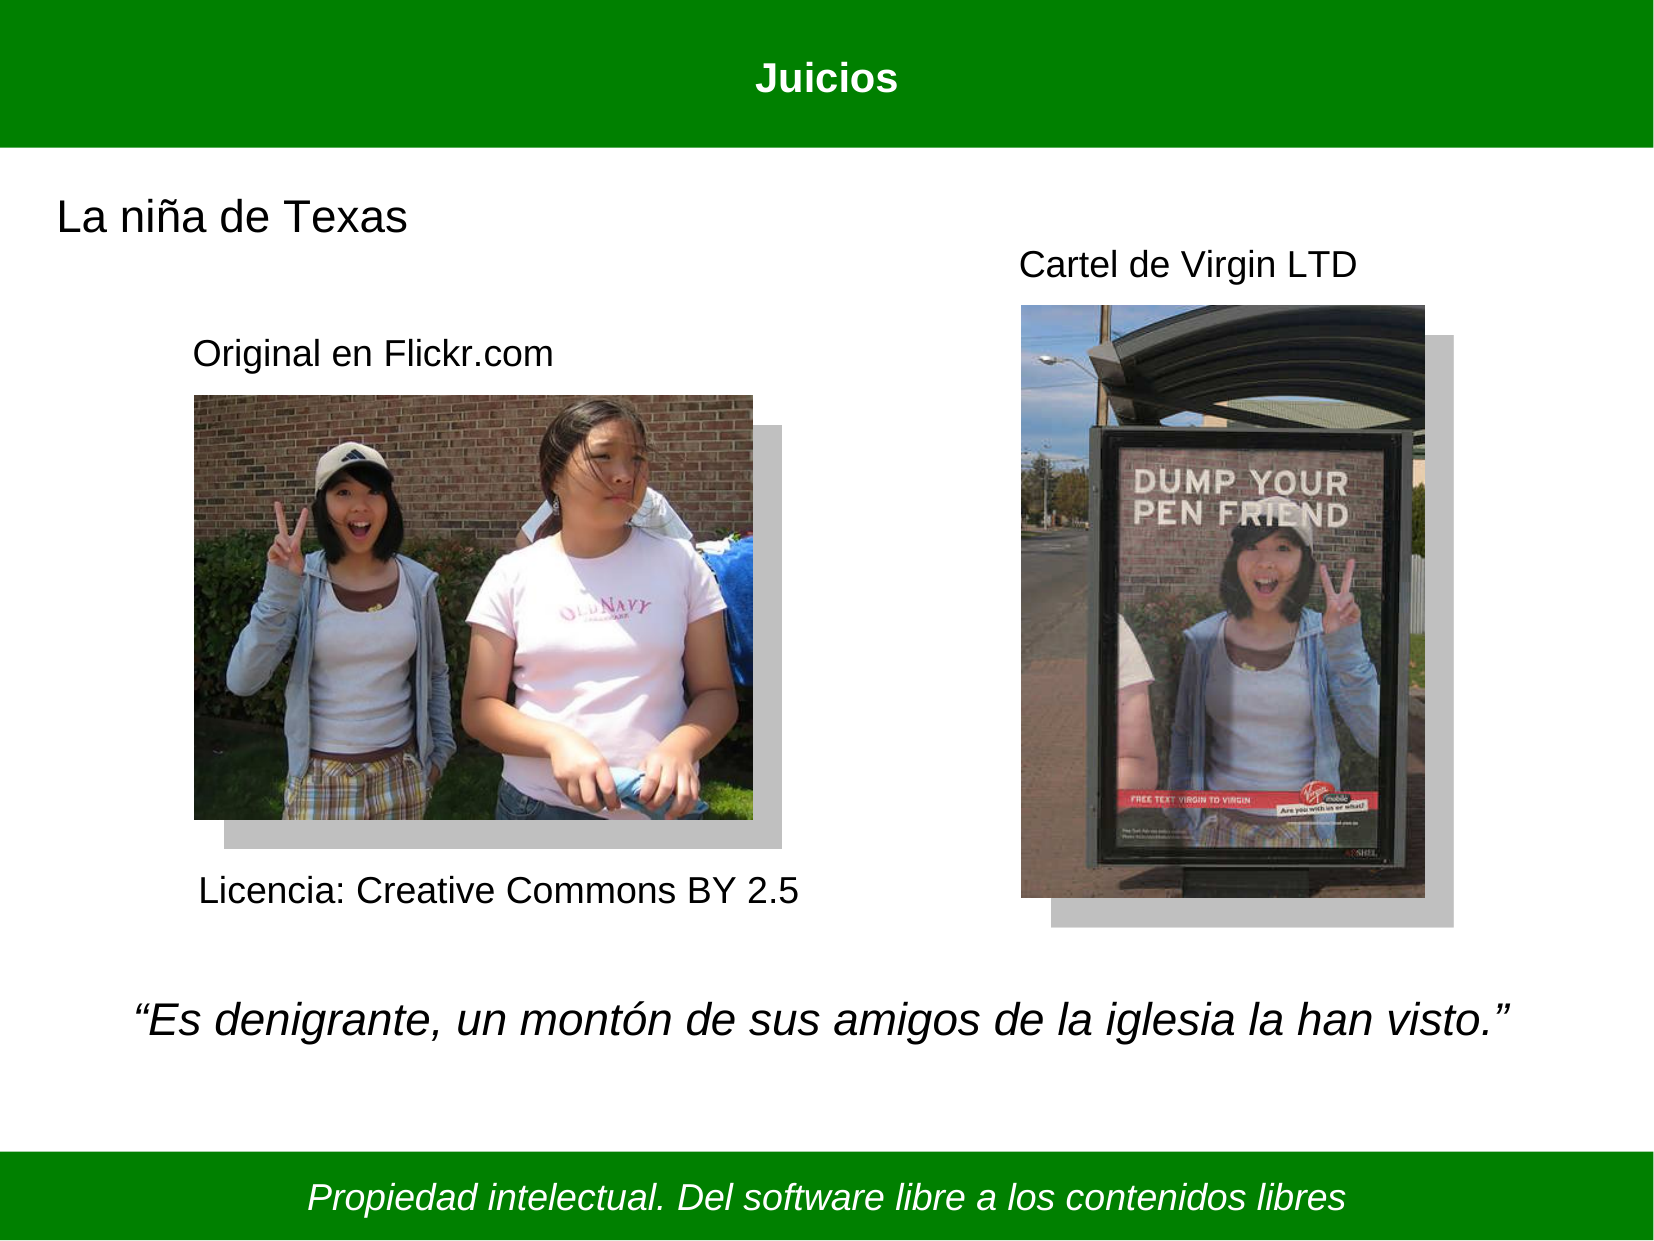

Juicios
La niña de Texas
Cartel de Virgin LTD
Original en Flickr.com
Licencia: Creative Commons BY 2.5
“Es denigrante, un montón de sus amigos de la iglesia la han visto.”
Propiedad intelectual. Del software libre a los contenidos libres